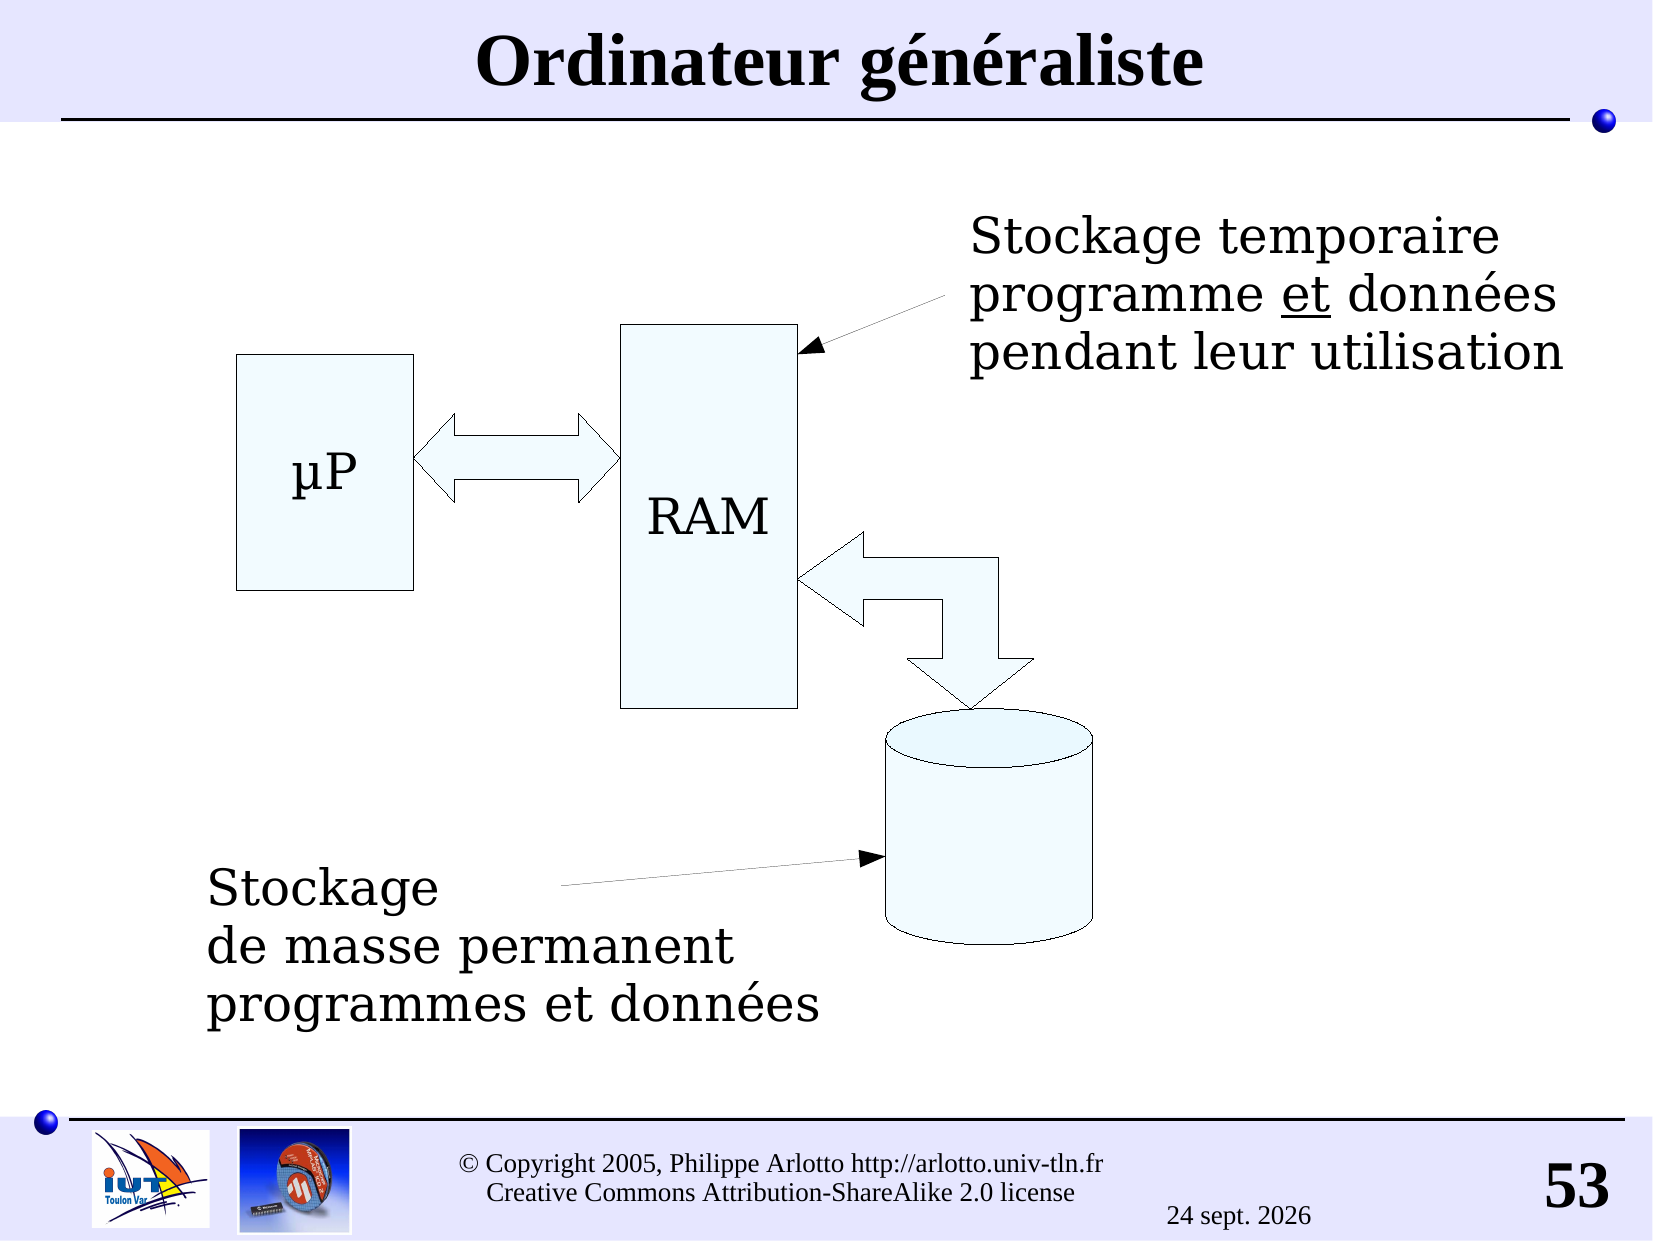

# Ordinateur généraliste
Stockage temporaire
programme et données
pendant leur utilisation
RAM
µP
Stockage
de masse permanent
programmes et données